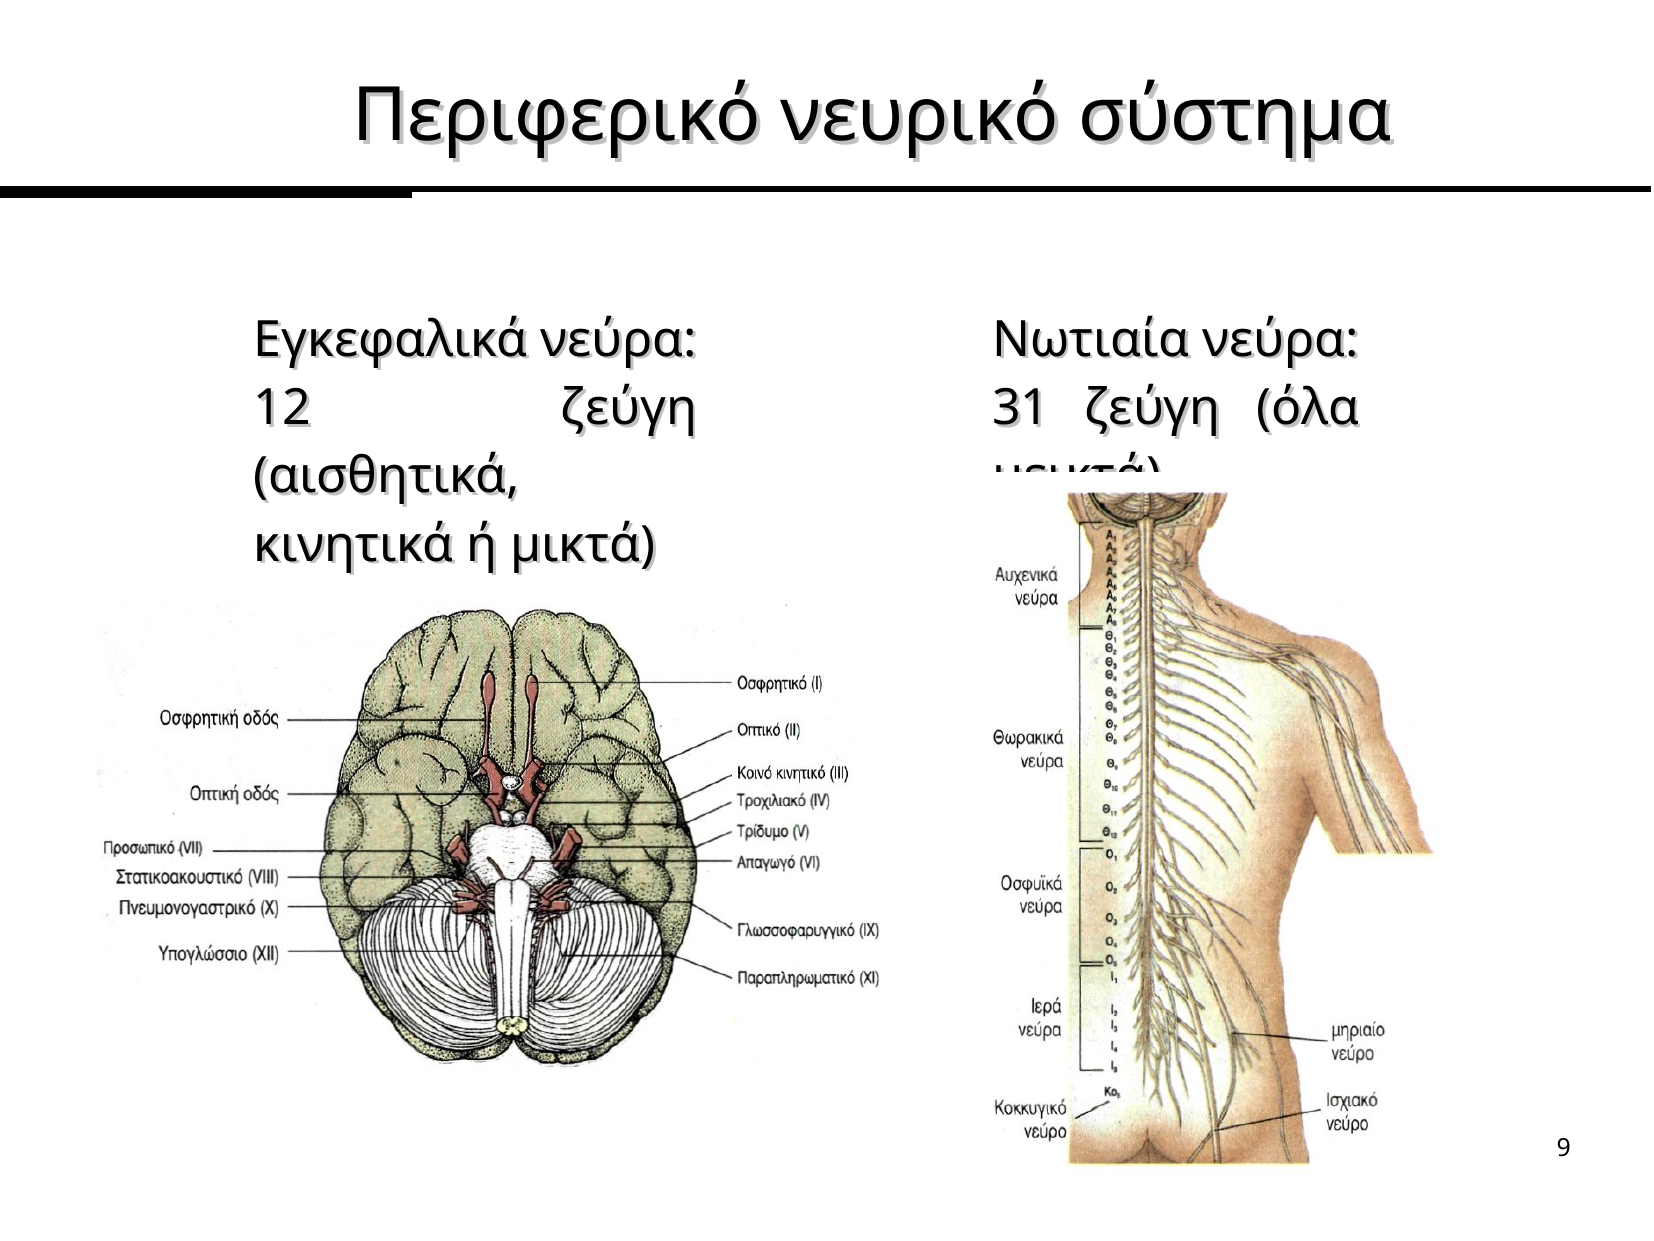

Περιφερικό νευρικό σύστημα
Εγκεφαλικά νεύρα:
12 ζεύγη (αισθητικά, κινητικά ή μικτά)
Νωτιαία νεύρα:
31 ζεύγη (όλα μεικτά)
9